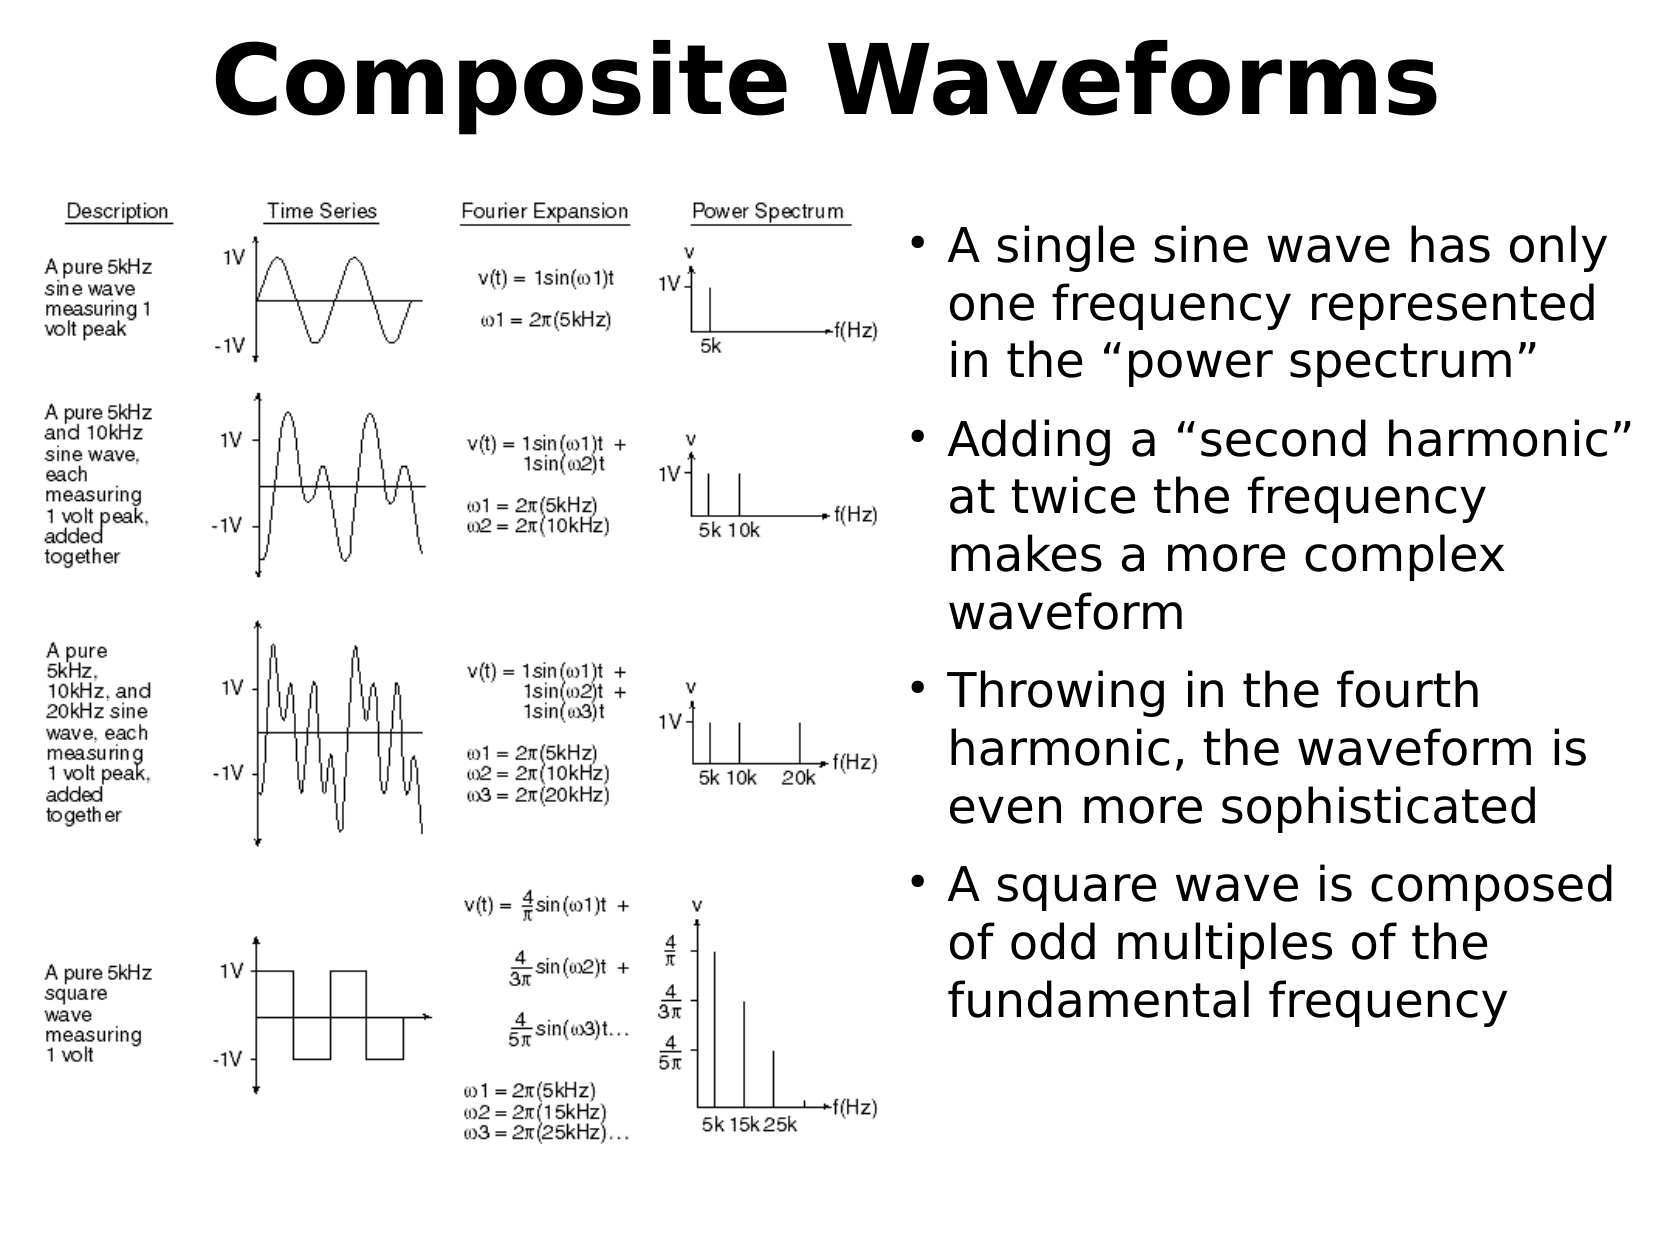

# Composite Waveforms
A single sine wave has only one frequency represented in the “power spectrum”
Adding a “second harmonic” at twice the frequency makes a more complex waveform
Throwing in the fourth harmonic, the waveform is even more sophisticated
A square wave is composed of odd multiples of the fundamental frequency